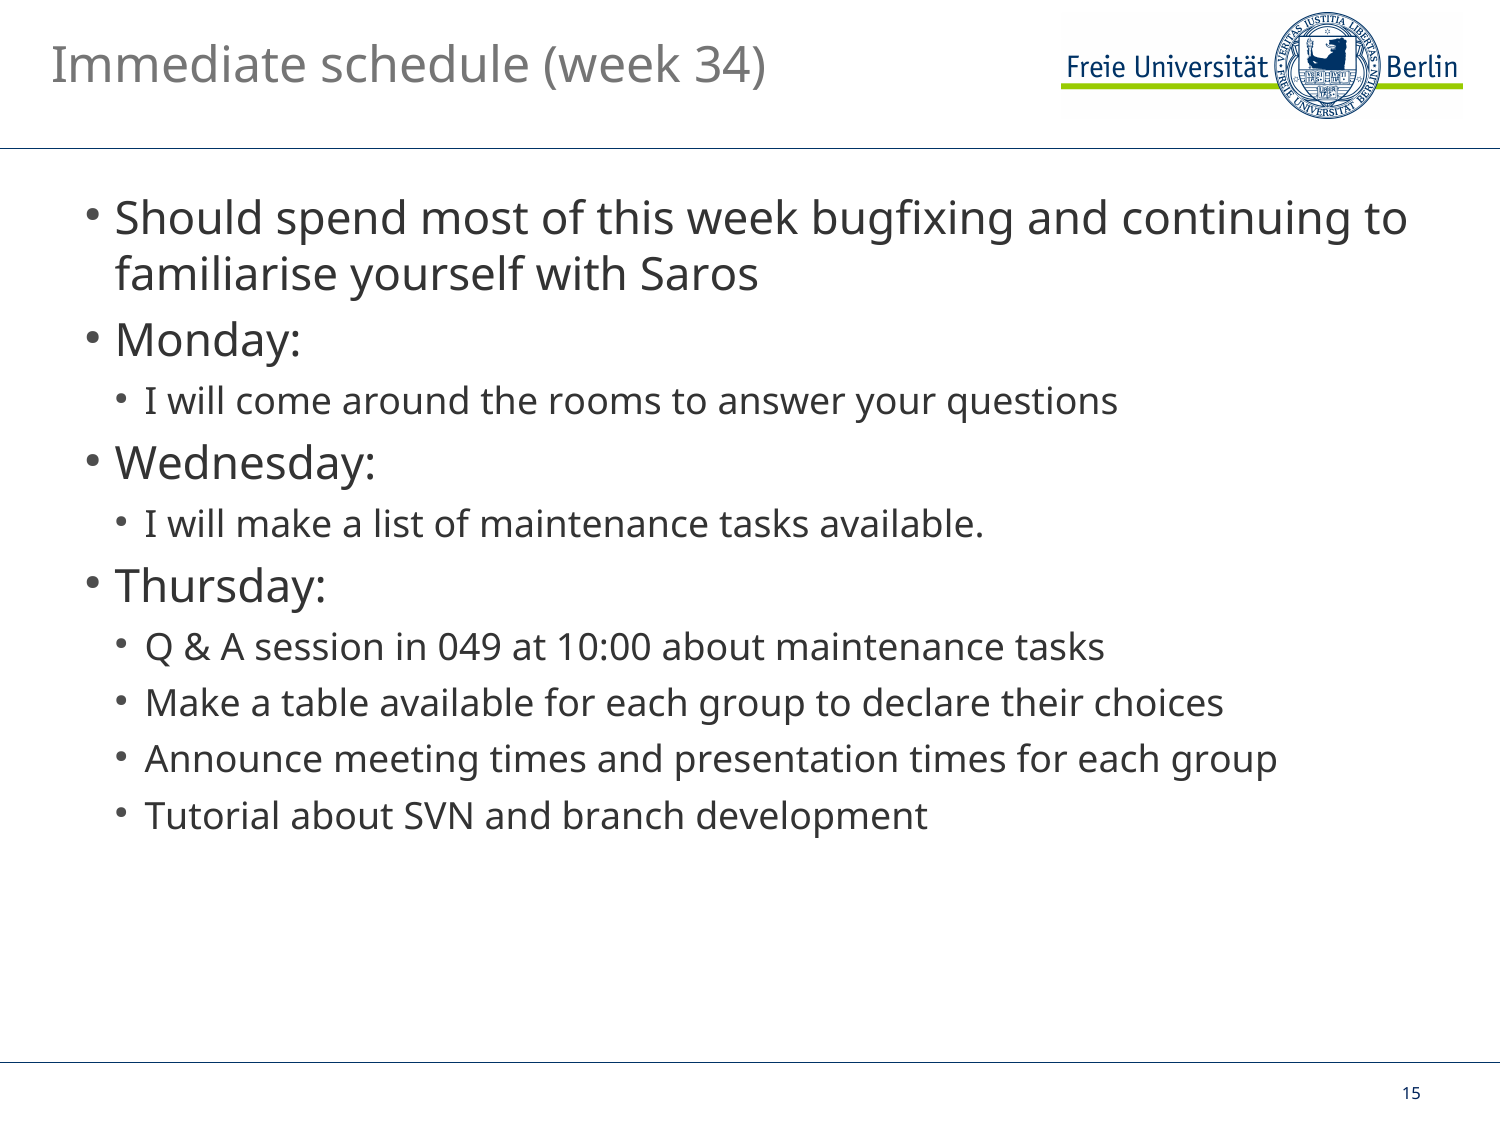

# Immediate schedule (week 34)
Should spend most of this week bugfixing and continuing to familiarise yourself with Saros
Monday:
I will come around the rooms to answer your questions
Wednesday:
I will make a list of maintenance tasks available.
Thursday:
Q & A session in 049 at 10:00 about maintenance tasks
Make a table available for each group to declare their choices
Announce meeting times and presentation times for each group
Tutorial about SVN and branch development